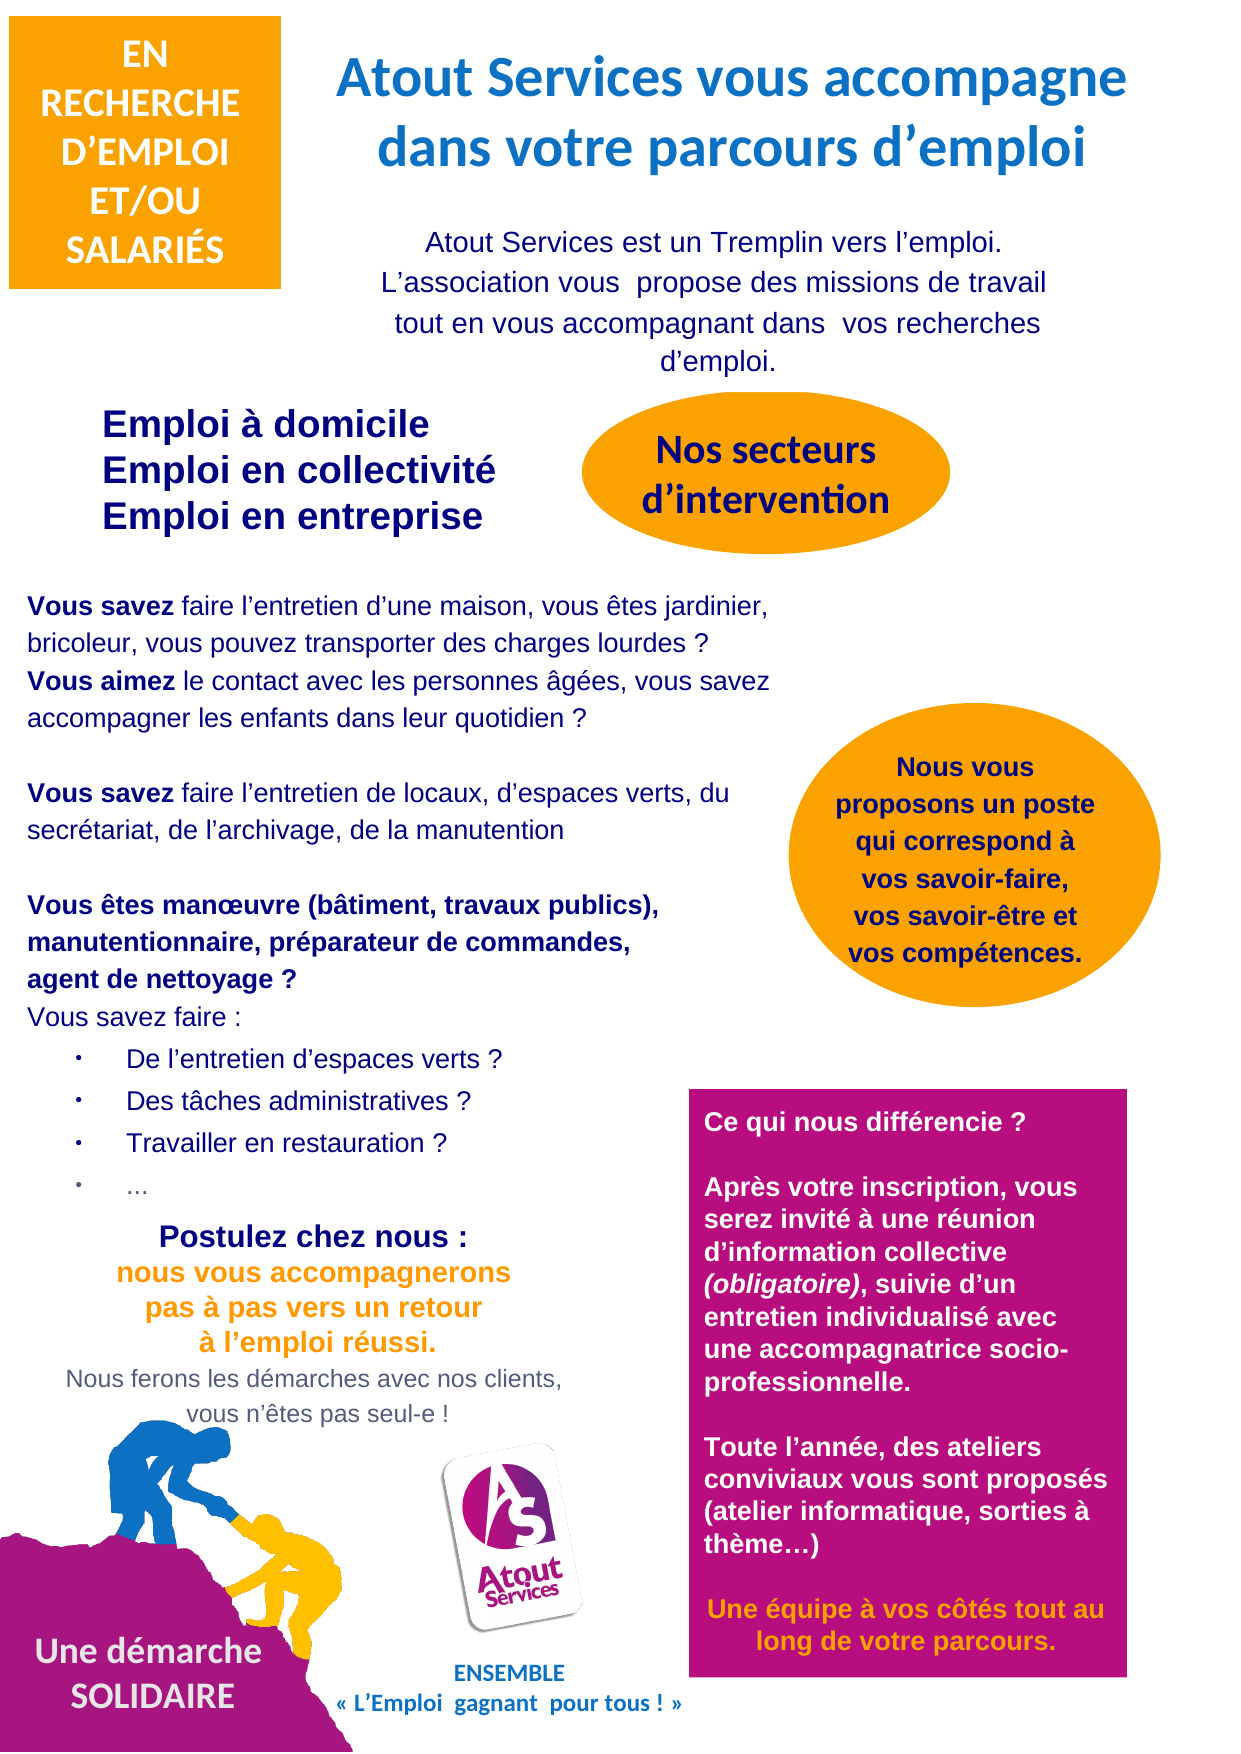

EN RECHERCHE
D’EMPLOI
ET/OU
SALARIÉS
Atout Services vous accompagne dans votre parcours d’emploi
Atout Services est un Tremplin vers l’emploi.
L’association vous propose des missions de travail
tout en vous accompagnant dans vos recherches d’emploi.
Emploi à domicile
Emploi en collectivité
Emploi en entreprise
Vous savez faire l’entretien d’une maison, vous êtes jardinier, bricoleur, vous pouvez transporter des charges lourdes ?
Vous aimez le contact avec les personnes âgées, vous savez accompagner les enfants dans leur quotidien ?
Vous savez faire l’entretien de locaux, d’espaces verts, du secrétariat, de l’archivage, de la manutention
Vous êtes manœuvre (bâtiment, travaux publics),
manutentionnaire, préparateur de commandes,
agent de nettoyage ?
Vous savez faire :
De l’entretien d’espaces verts ?
Des tâches administratives ?
Travailler en restauration ?
...
Nos secteurs d’intervention
Nous vous proposons un poste qui correspond à vos savoir-faire, vos savoir-être et vos compétences.
Ce qui nous différencie ?
Après votre inscription, vous serez invité à une réunion d’information collective (obligatoire), suivie d’un entretien individualisé avec une accompagnatrice socio-professionnelle.
Toute l’année, des ateliers conviviaux vous sont proposés (atelier informatique, sorties à thème…)
Une équipe à vos côtés tout au long de votre parcours.
Postulez chez nous :
nous vous accompagnerons
pas à pas vers un retour
à l’emploi réussi.
Nous ferons les démarches avec nos clients,
vous n’êtes pas seul-e !
Une démarche
SOLIDAIRE
ENSEMBLE
« L’Emploi gagnant pour tous ! »